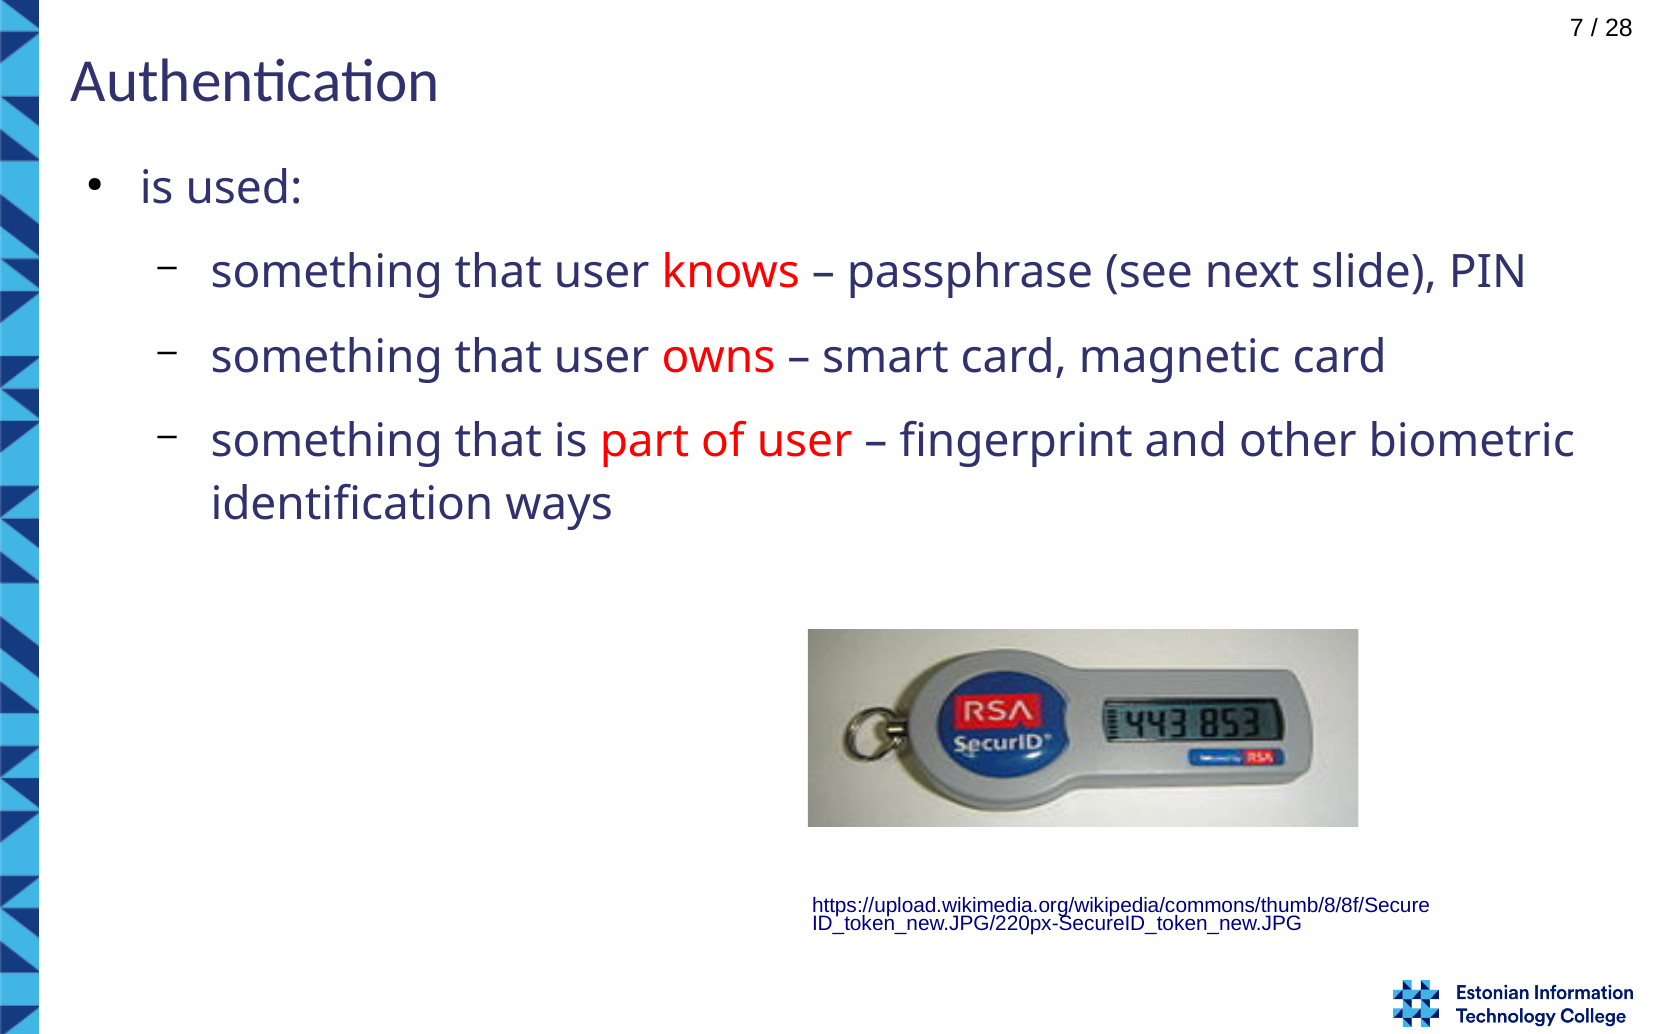

# Authentication
is used:
something that user knows – passphrase (see next slide), PIN
something that user owns – smart card, magnetic card
something that is part of user – fingerprint and other biometric identification ways
https://upload.wikimedia.org/wikipedia/commons/thumb/8/8f/SecureID_token_new.JPG/220px-SecureID_token_new.JPG